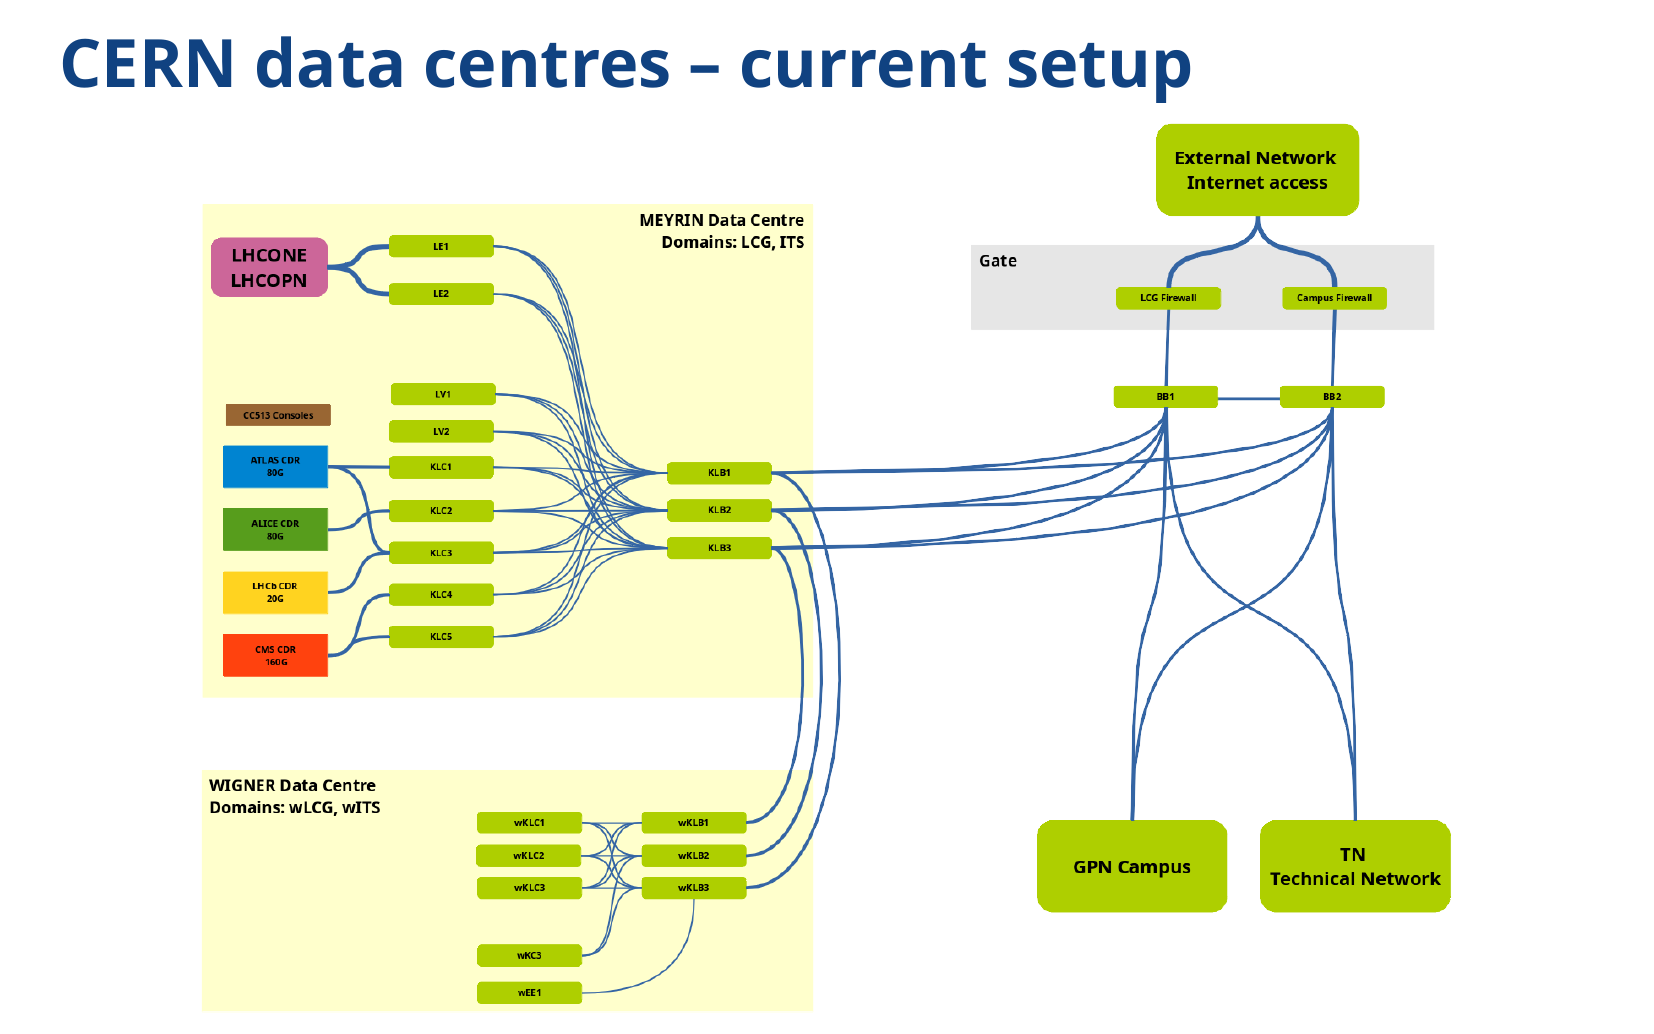

# CERN data centres – current setup